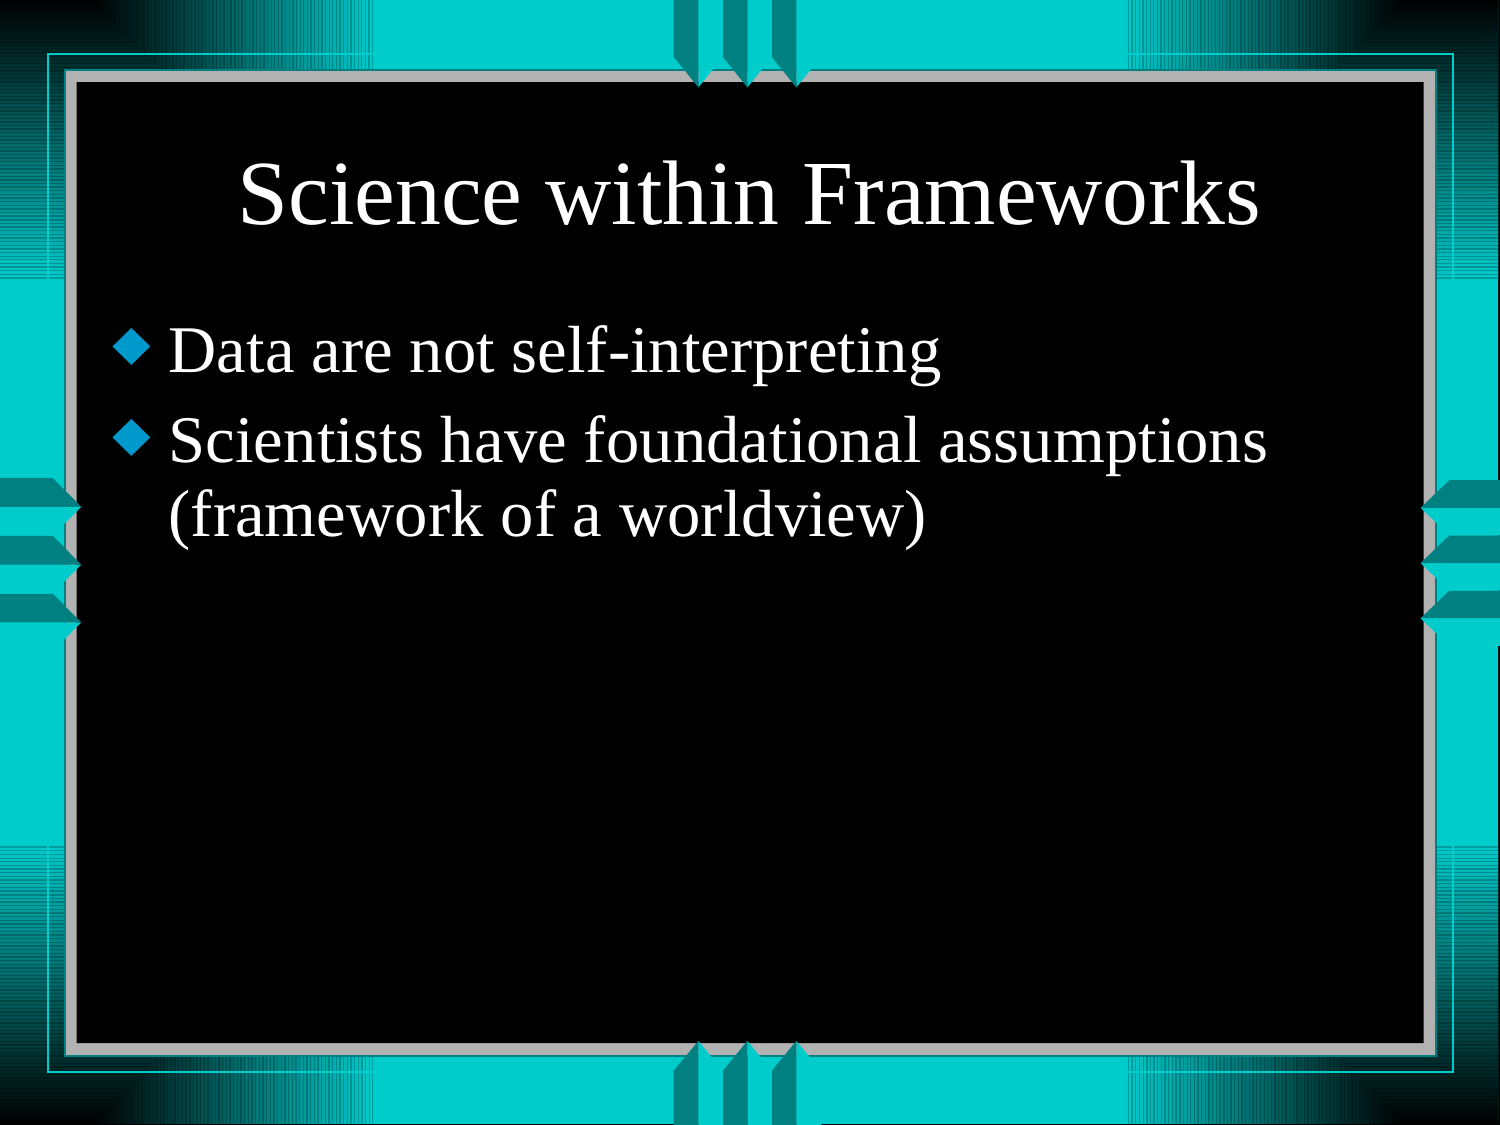

# Science within Frameworks
Data are not self-interpreting
Scientists have foundational assumptions (framework of a worldview)